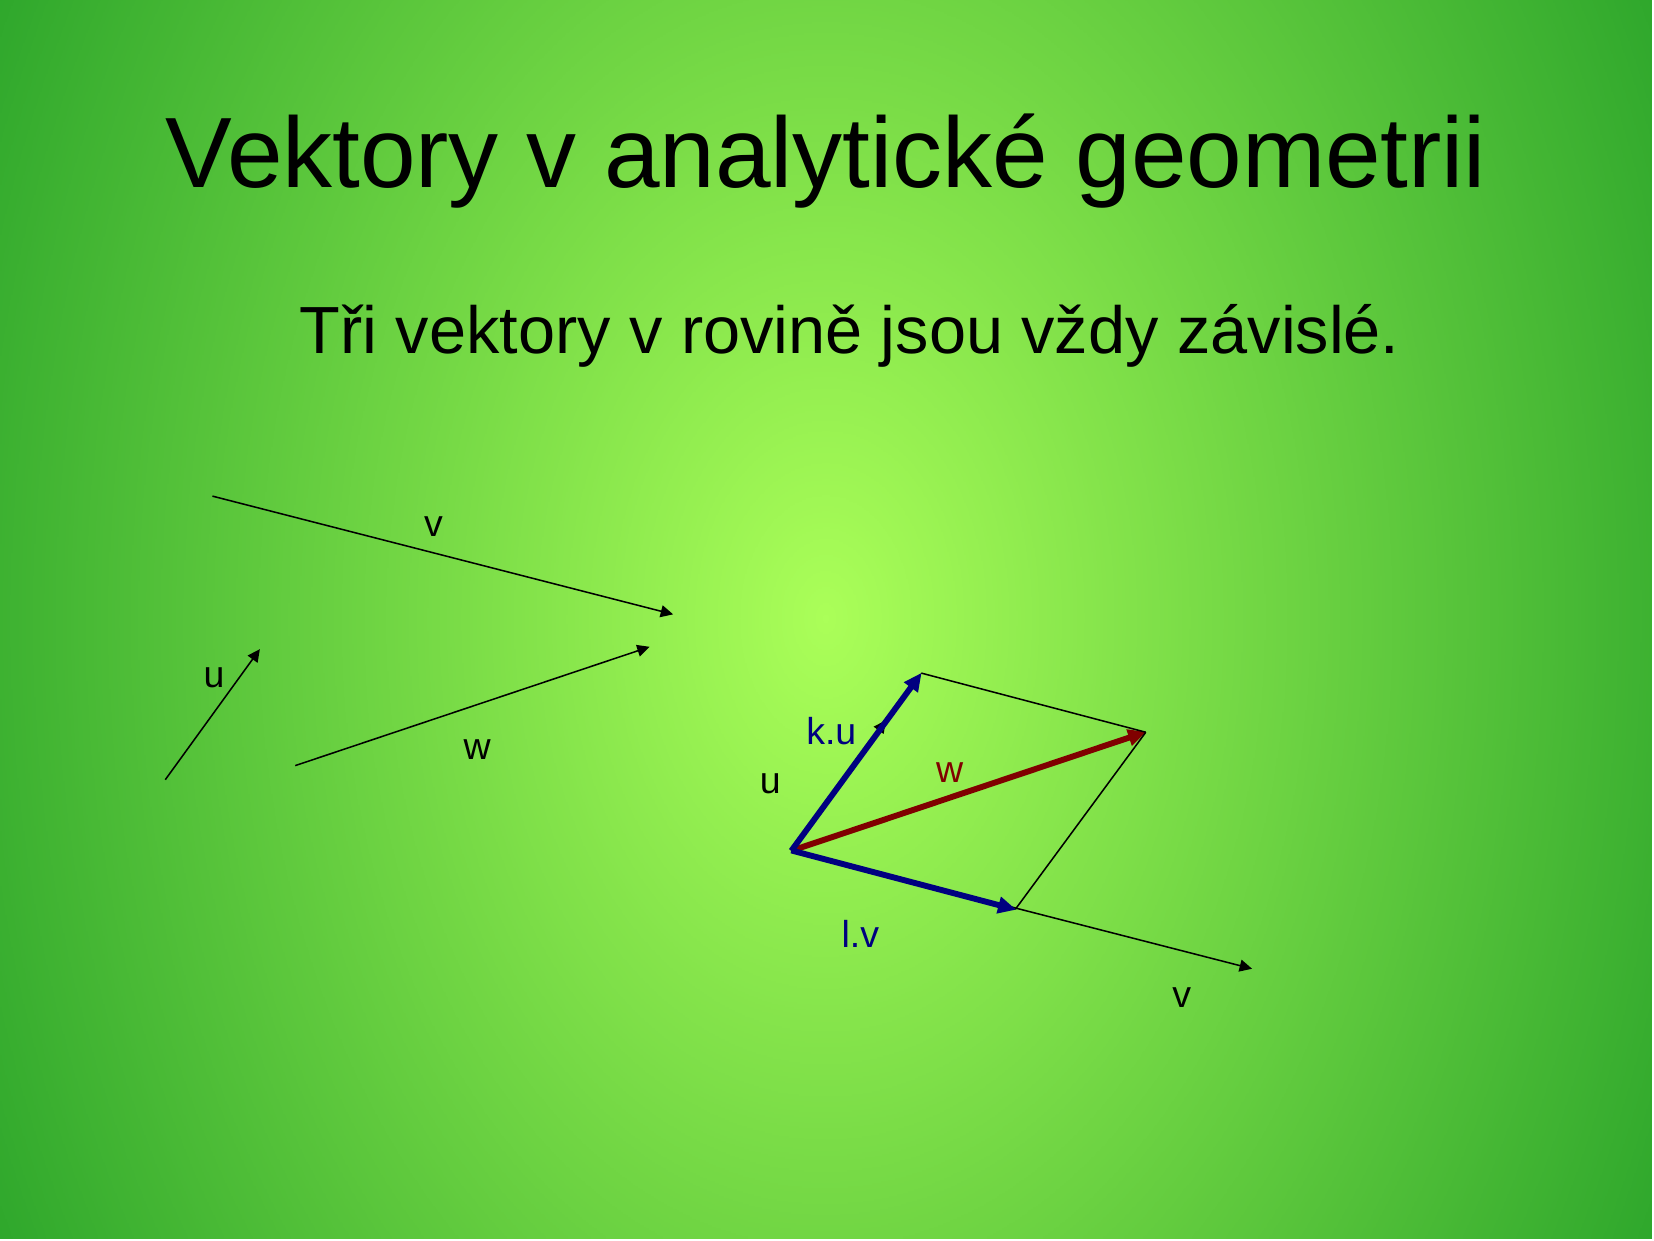

# Vektory v analytické geometrii
Tři vektory v rovině jsou vždy závislé.
v
u
k.u
w
w
u
l.v
v